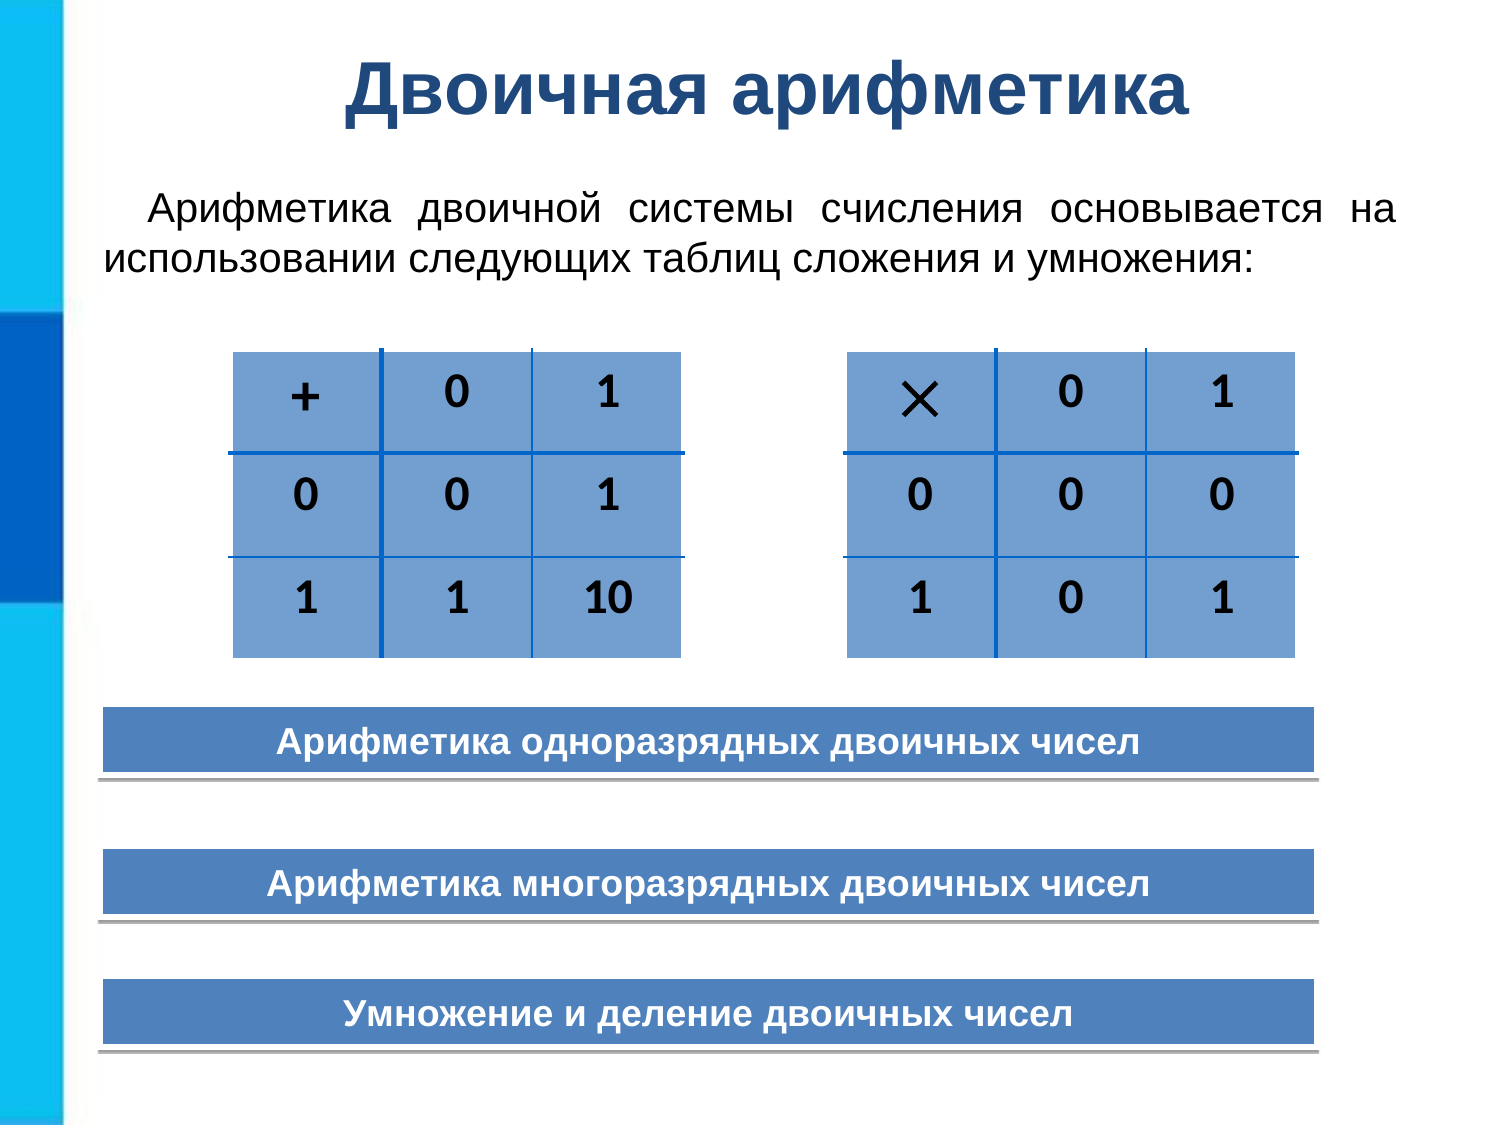

Двоичная арифметика
Арифметика двоичной системы счисления основывается на использовании следующих таблиц сложения и умножения:
| + | 0 | 1 |
| --- | --- | --- |
| 0 | 0 | 1 |
| 1 | 1 | 10 |
|  | 0 | 1 |
| --- | --- | --- |
| 0 | 0 | 0 |
| 1 | 0 | 1 |
Арифметика одноразрядных двоичных чисел
Арифметика многоразрядных двоичных чисел
Умножение и деление двоичных чисел